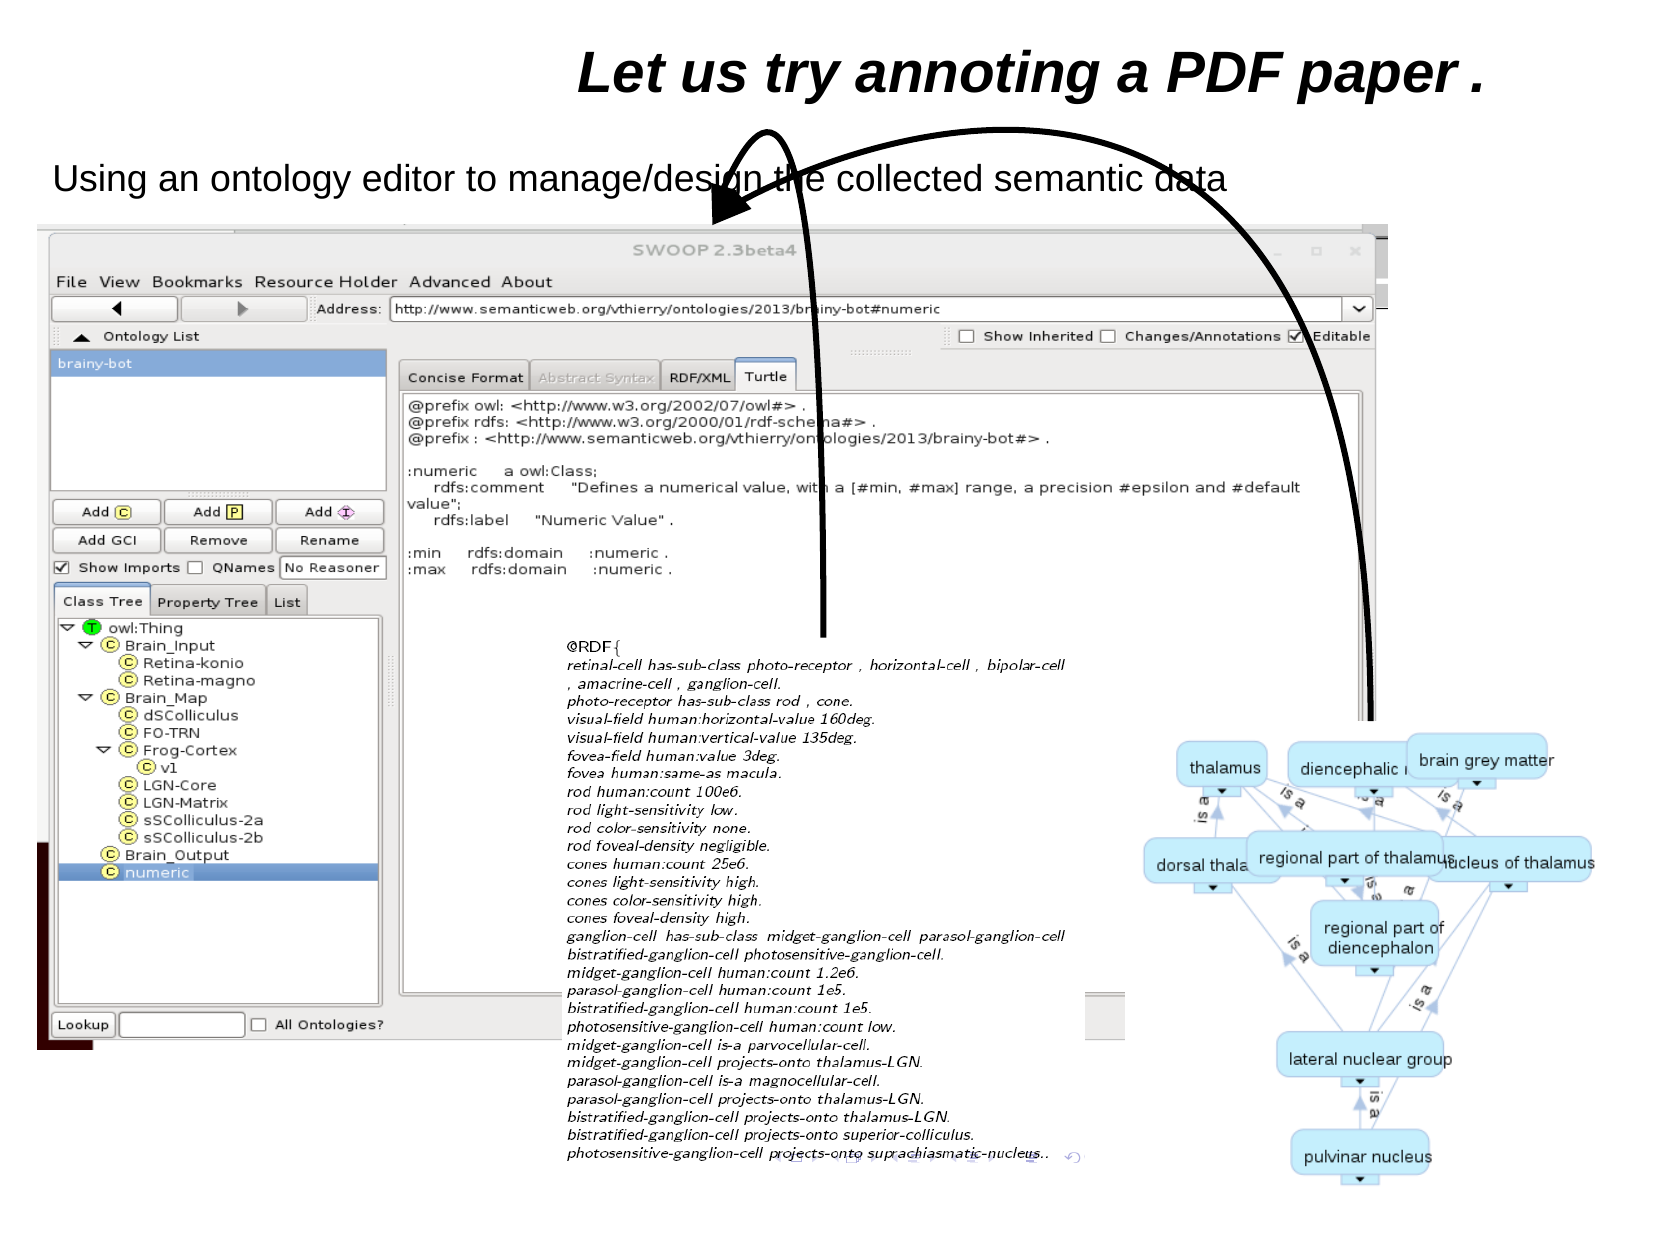

Let us try annoting a PDF paper .
Using an ontology editor to manage/design the collected semantic data